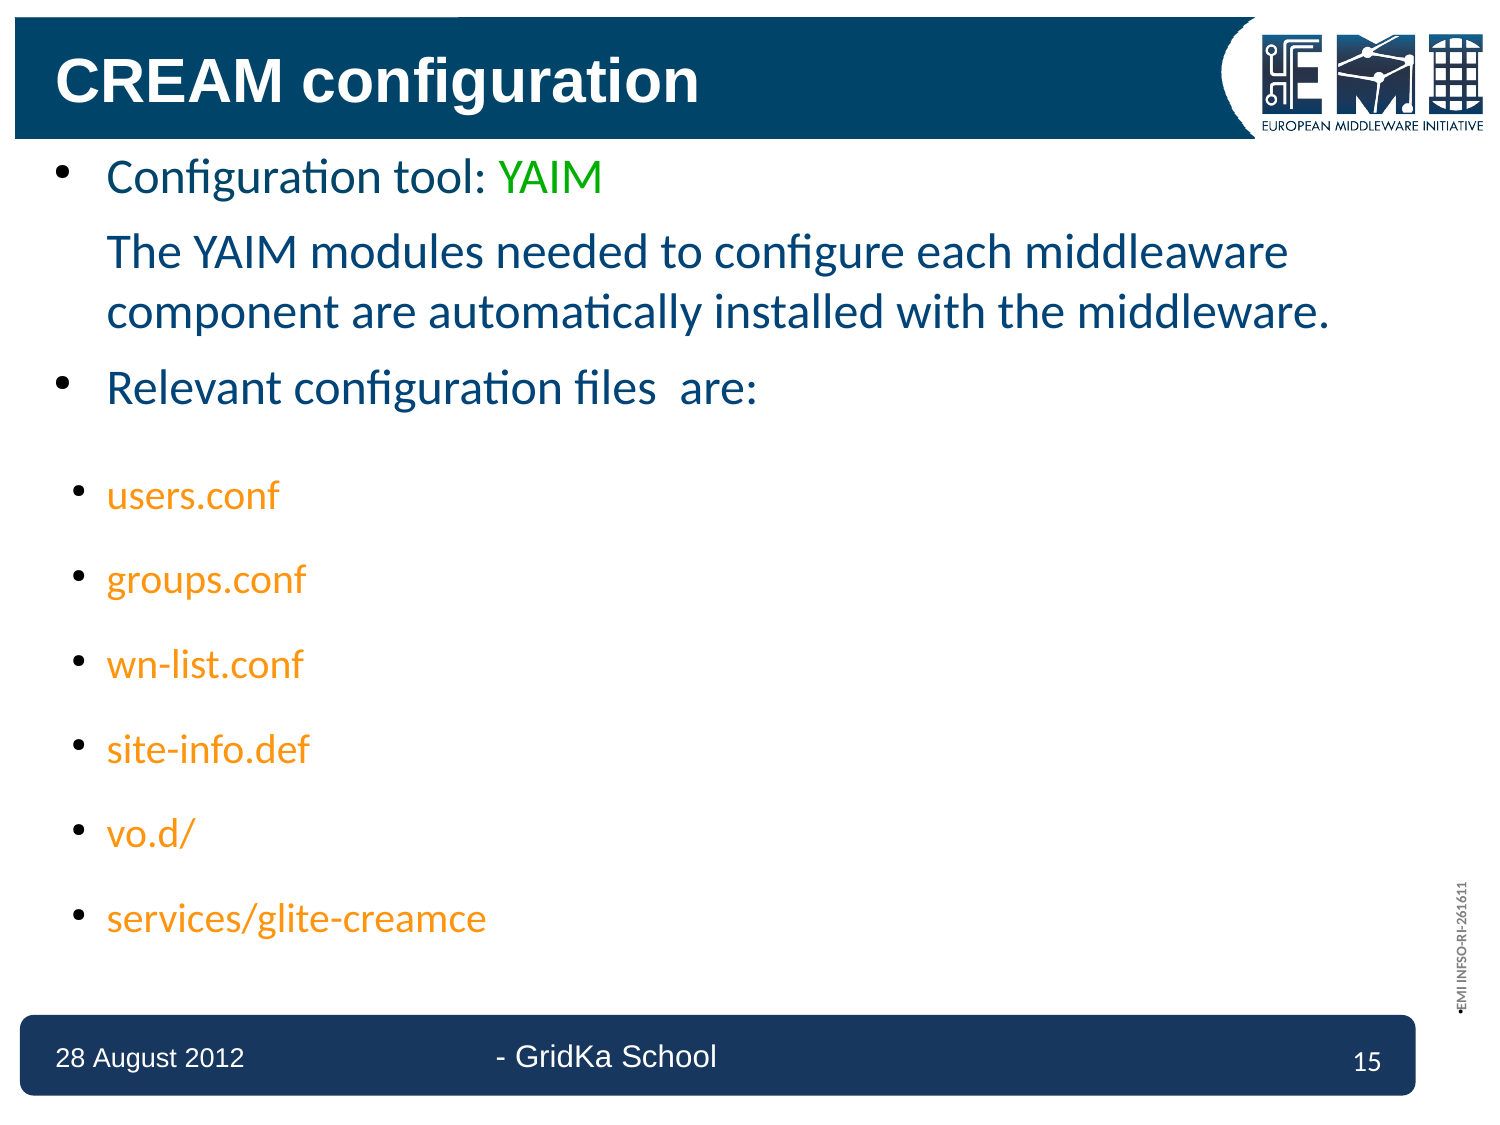

CREAM configuration
# Configuration tool: YAIM
The YAIM modules needed to configure each middleaware component are automatically installed with the middleware.
Relevant configuration files are:
users.conf
groups.conf
wn-list.conf
site-info.def
vo.d/
services/glite-creamce
GridKa School
15